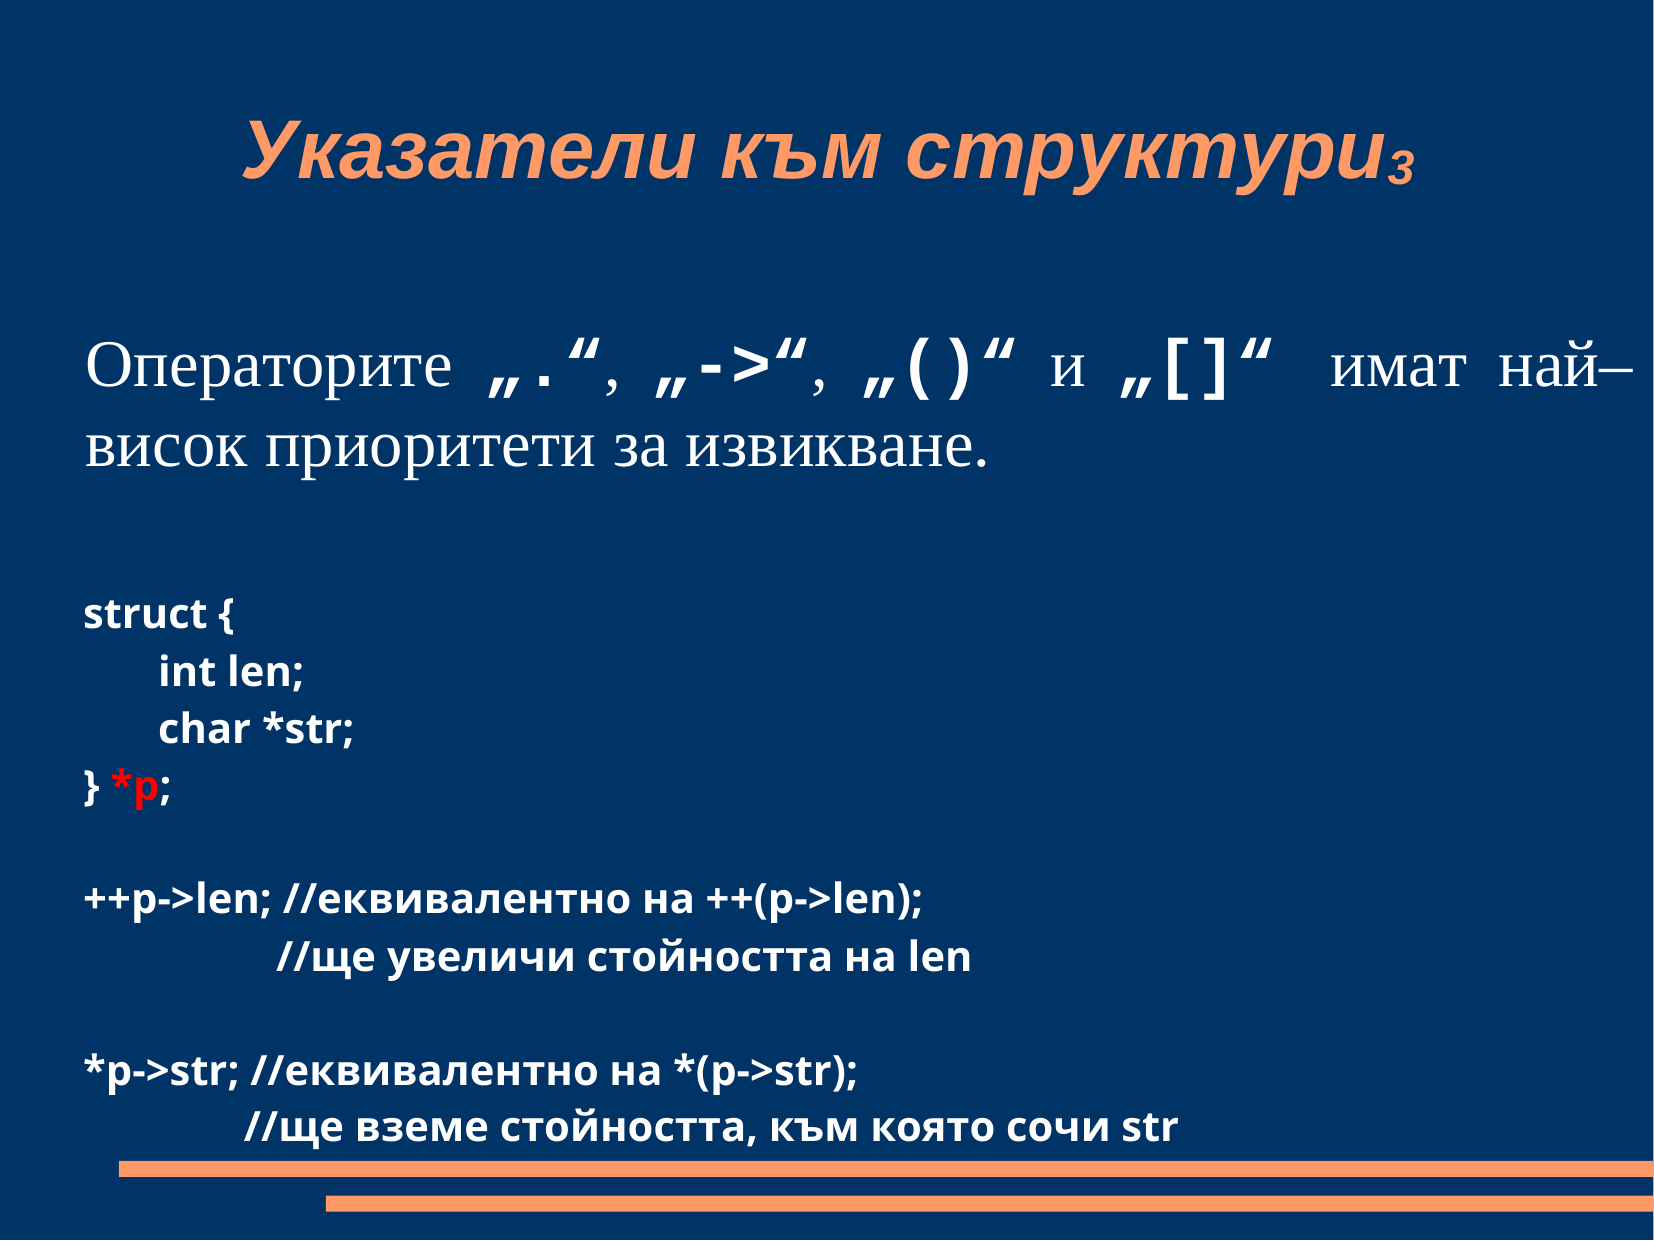

# Указатели към структури3
Операторите „.“, „->“, „()“ и „[]“ имат най–висок приоритети за извикване.
struct {
	int len;
	char *str;
} *p;
++p->len; //еквивалентно на ++(p->len);
		 //ще увеличи стойността на len
*p->str; //еквивалентно на *(p->str);
		 //ще вземе стойността, към която сочи str